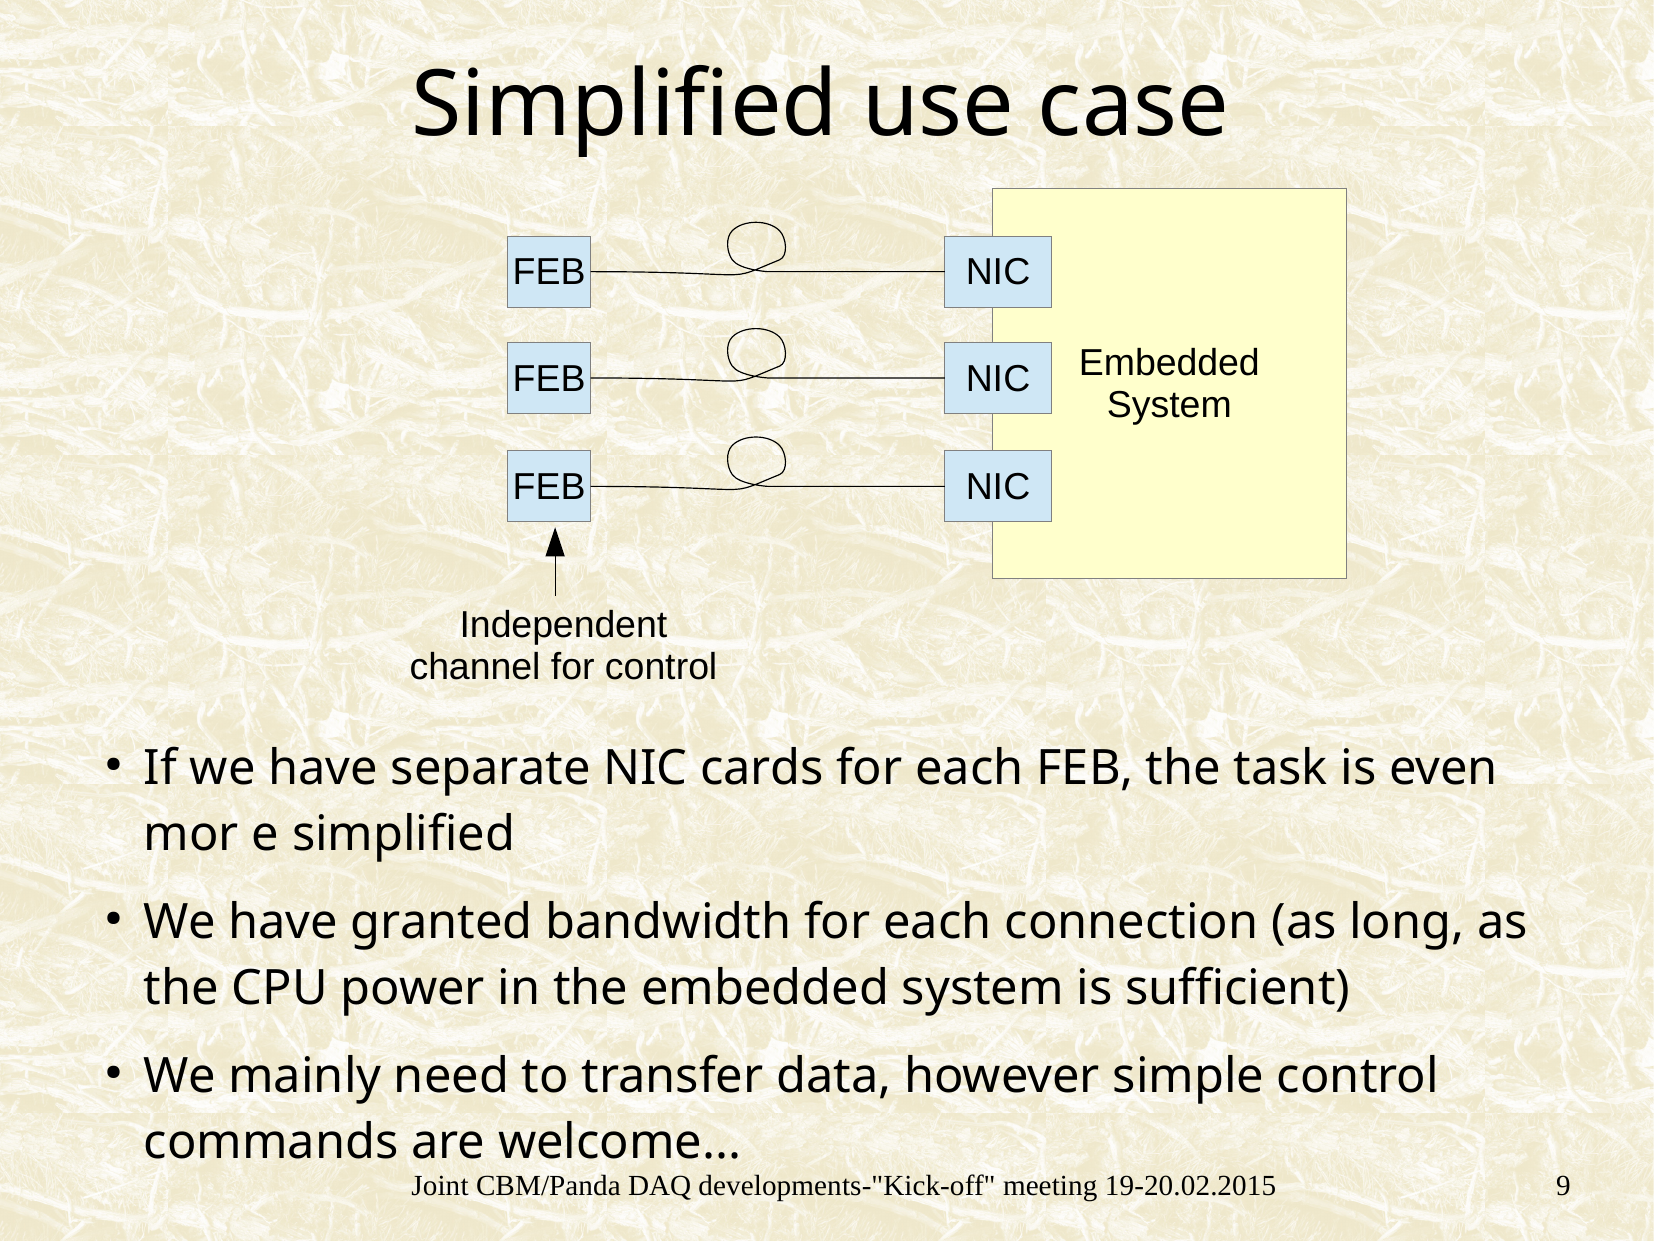

# Simplified use case
Embedded
System
FEB
NIC
FEB
NIC
FEB
NIC
Independent
channel for control
If we have separate NIC cards for each FEB, the task is even mor e simplified
We have granted bandwidth for each connection (as long, as the CPU power in the embedded system is sufficient)
We mainly need to transfer data, however simple control commands are welcome...
Joint CBM/Panda DAQ developments-"Kick-off" meeting 19-20.02.2015
9